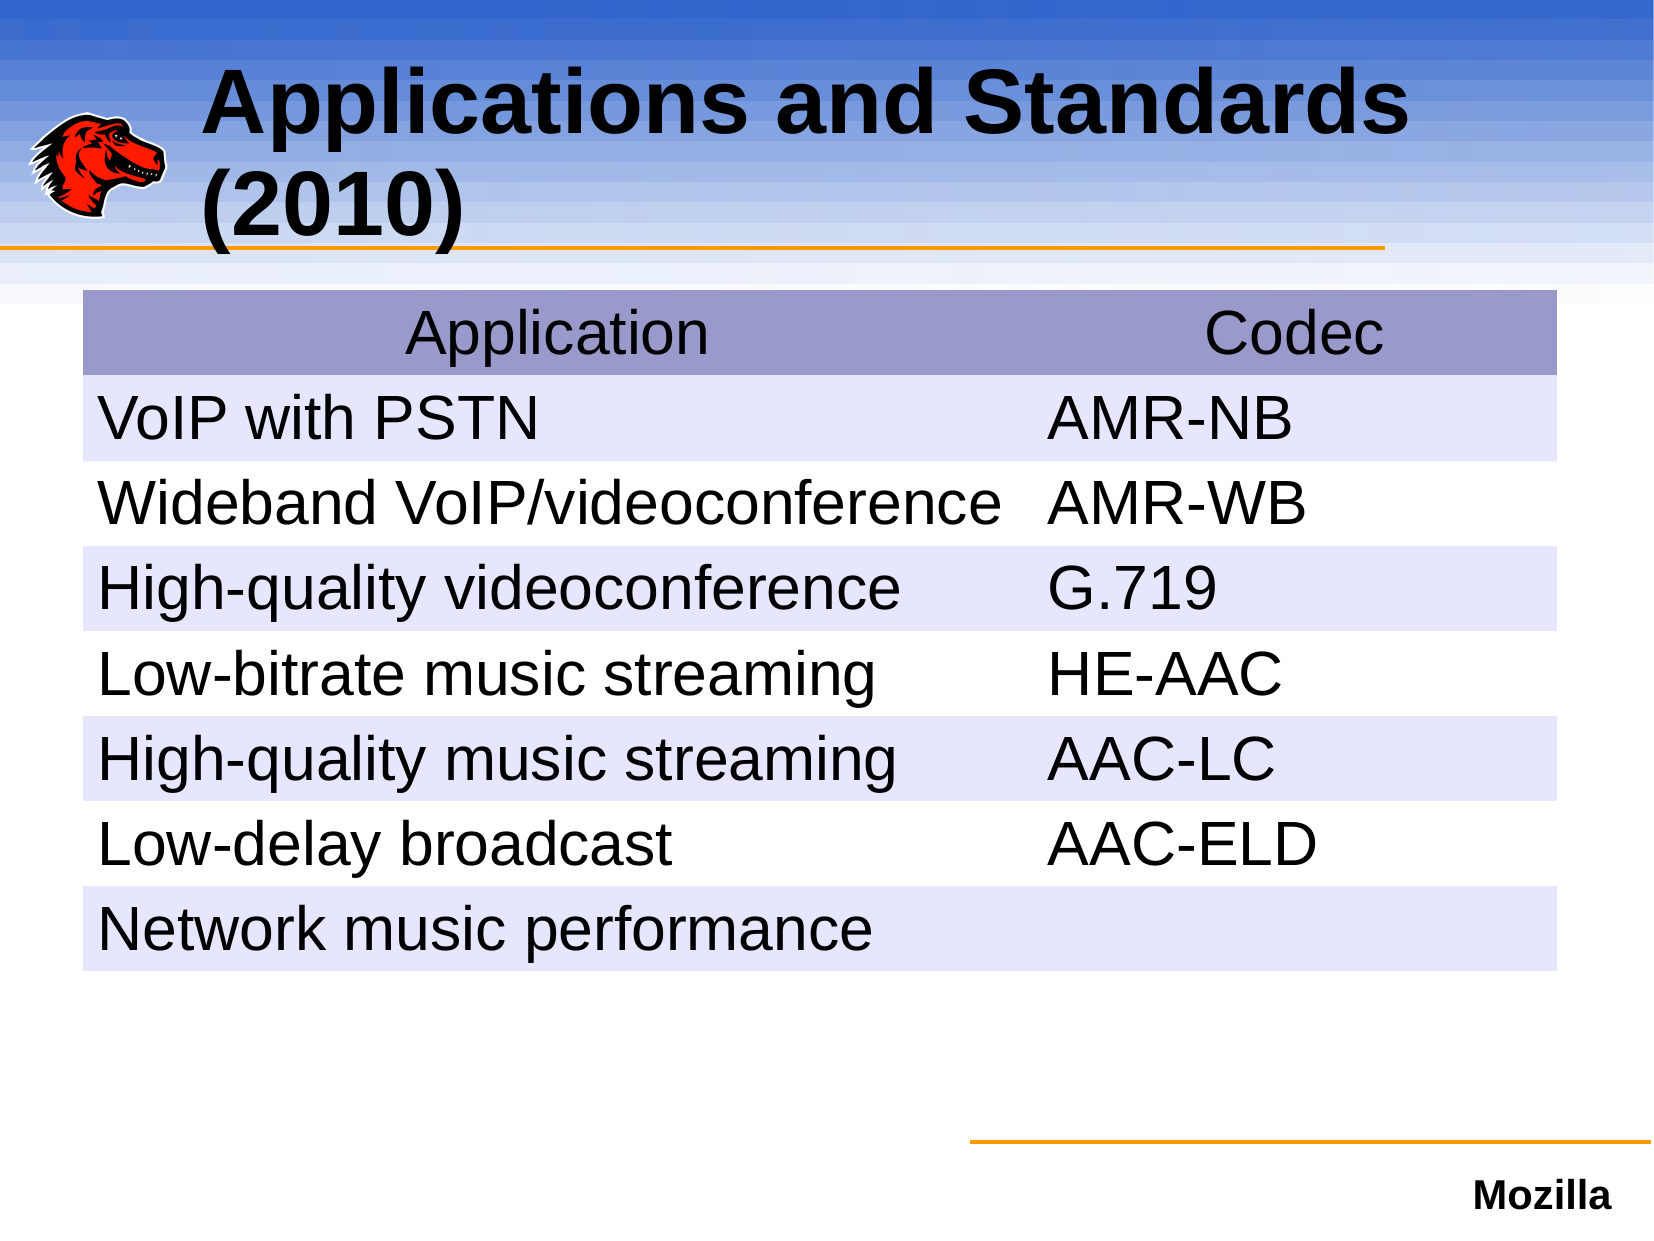

# Applications and Standards (2010)
| Application | Codec |
| --- | --- |
| VoIP with PSTN | AMR-NB |
| Wideband VoIP/videoconference | AMR-WB |
| High-quality videoconference | G.719 |
| Low-bitrate music streaming | HE-AAC |
| High-quality music streaming | AAC-LC |
| Low-delay broadcast | AAC-ELD |
| Network music performance | |